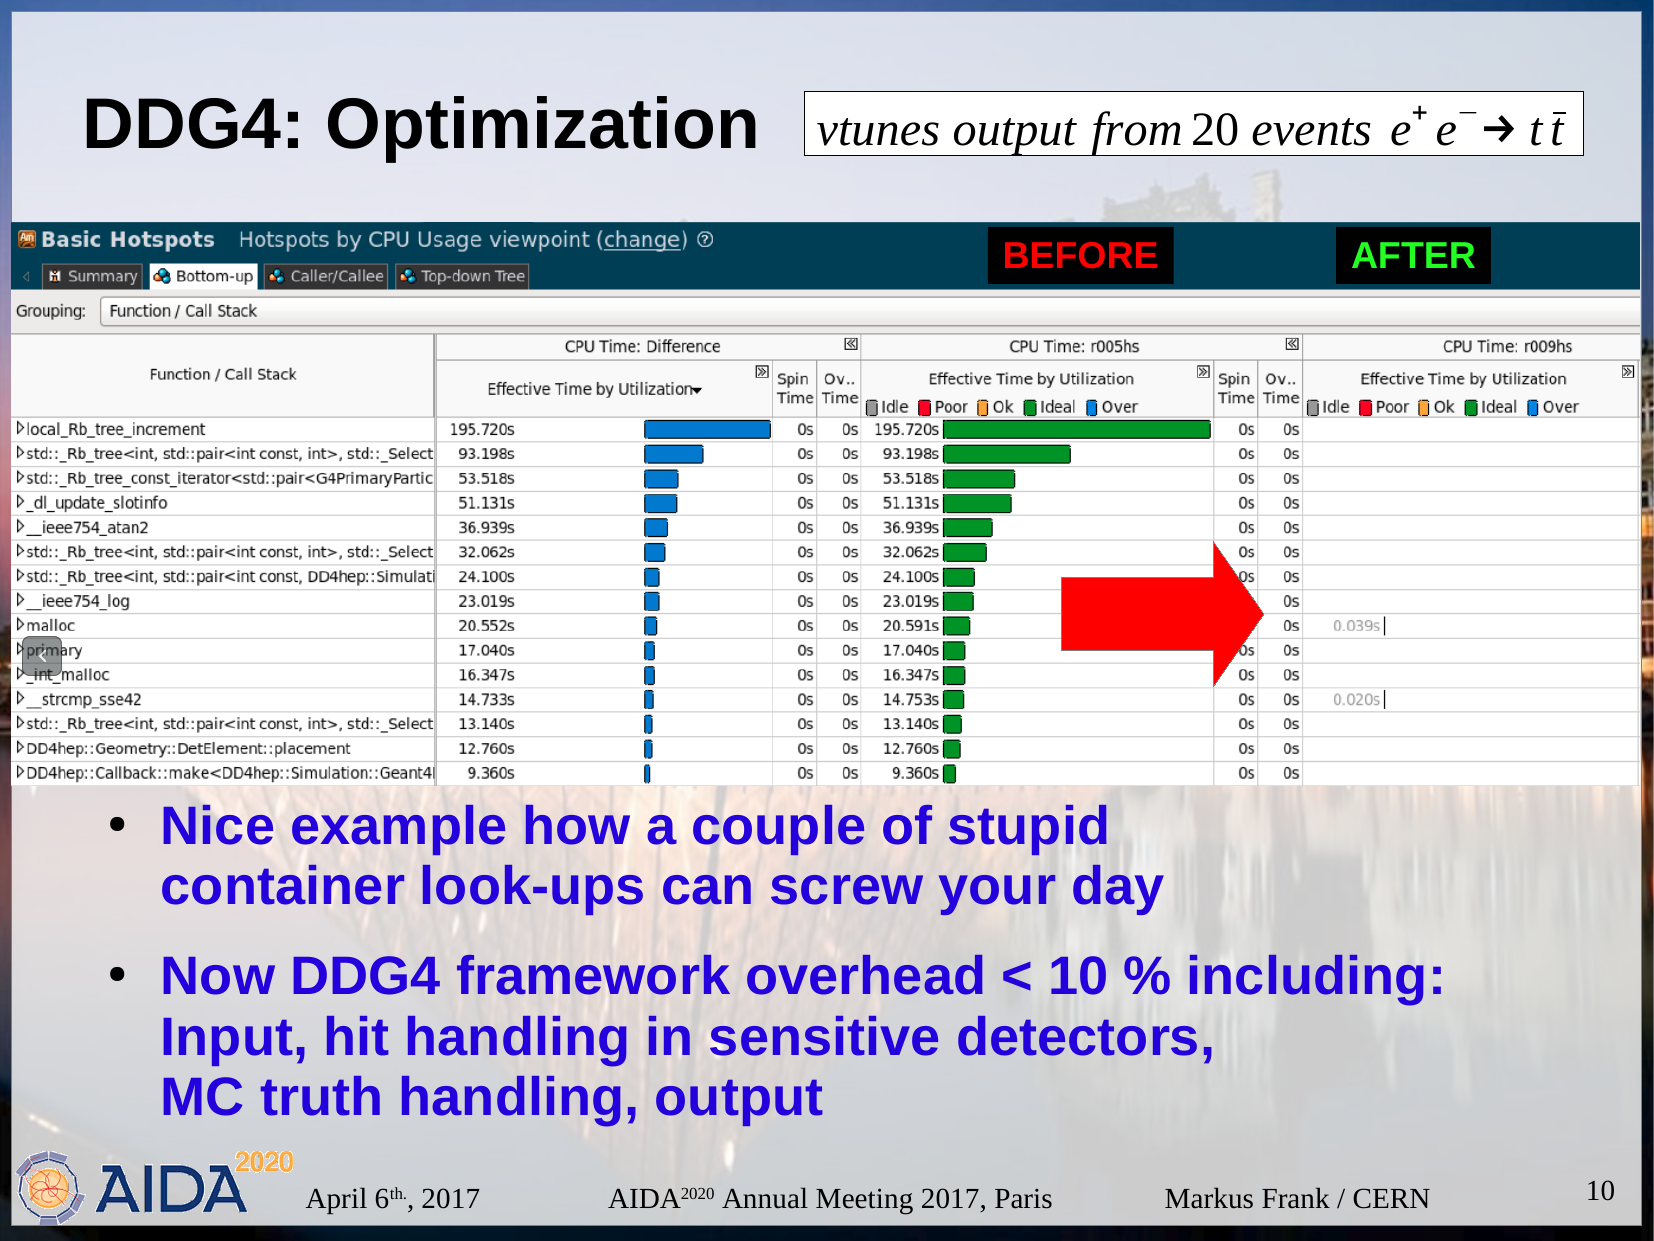

# DDG4: Optimization
BEFORE
AFTER
Nice example how a couple of stupid
container look-ups can screw your day
Now DDG4 framework overhead < 10 % including: Input, hit handling in sensitive detectors,
MC truth handling, output
10
February, 4th. 2014
CLIC Workshop at CERN, Markus Frank / CERN